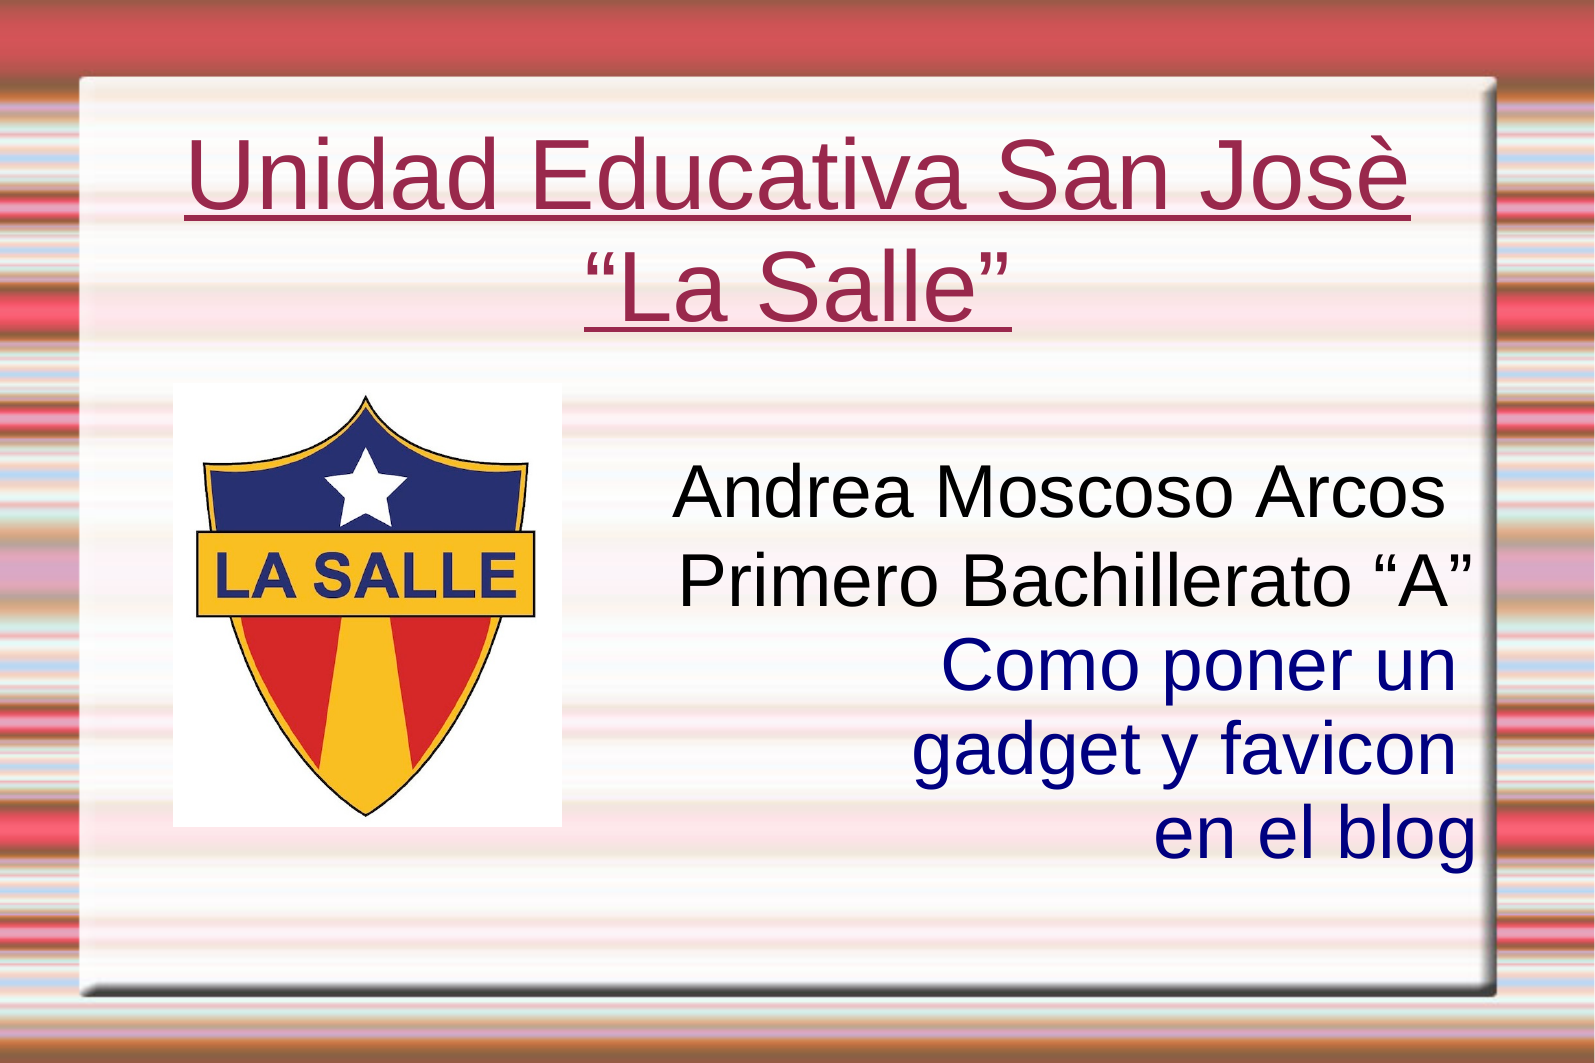

# Unidad Educativa San Josè “La Salle”
 Andrea Moscoso Arcos
 Primero Bachillerato “A”
Como poner un
gadget y favicon
en el blog